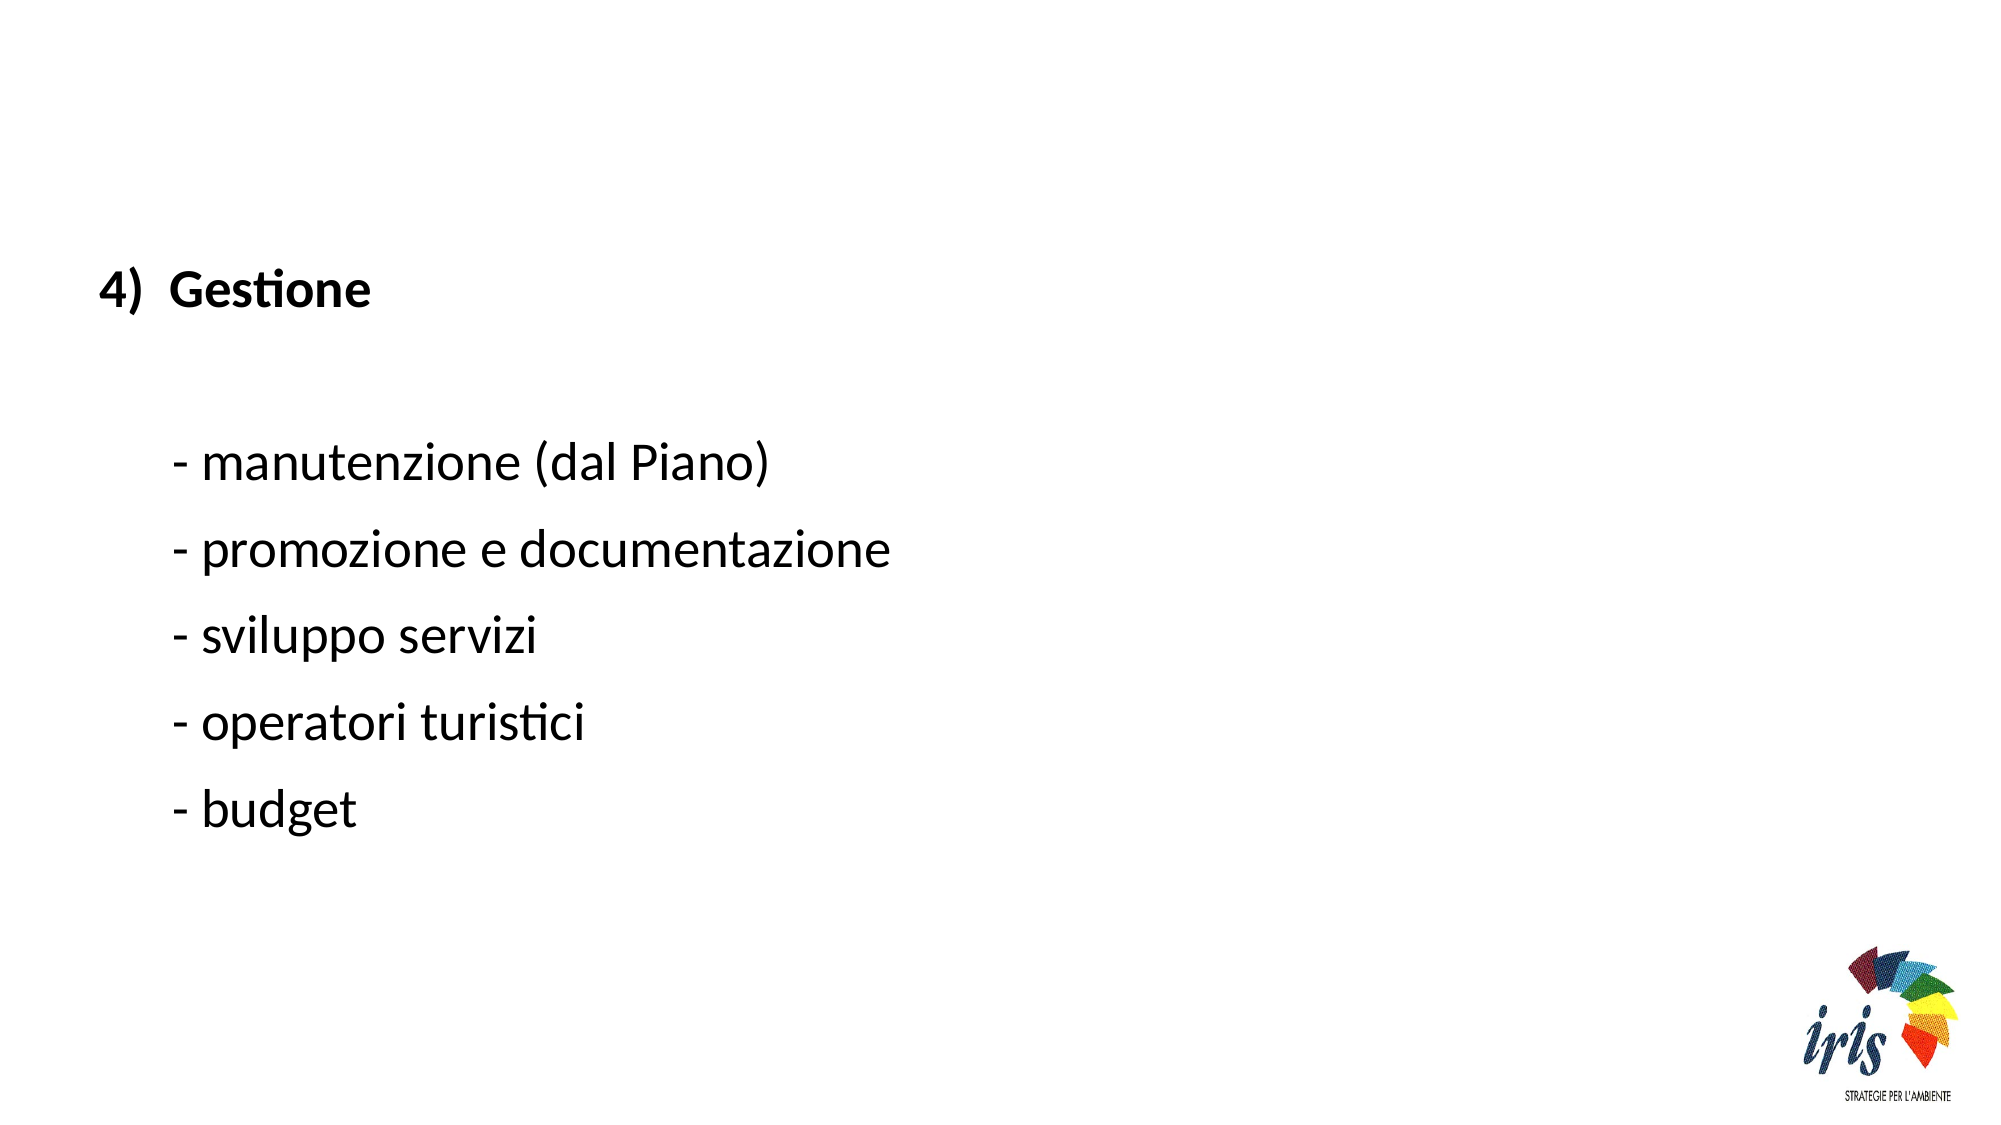

# 4) Gestione
- manutenzione (dal Piano)
- promozione e documentazione
- sviluppo servizi
- operatori turistici
- budget